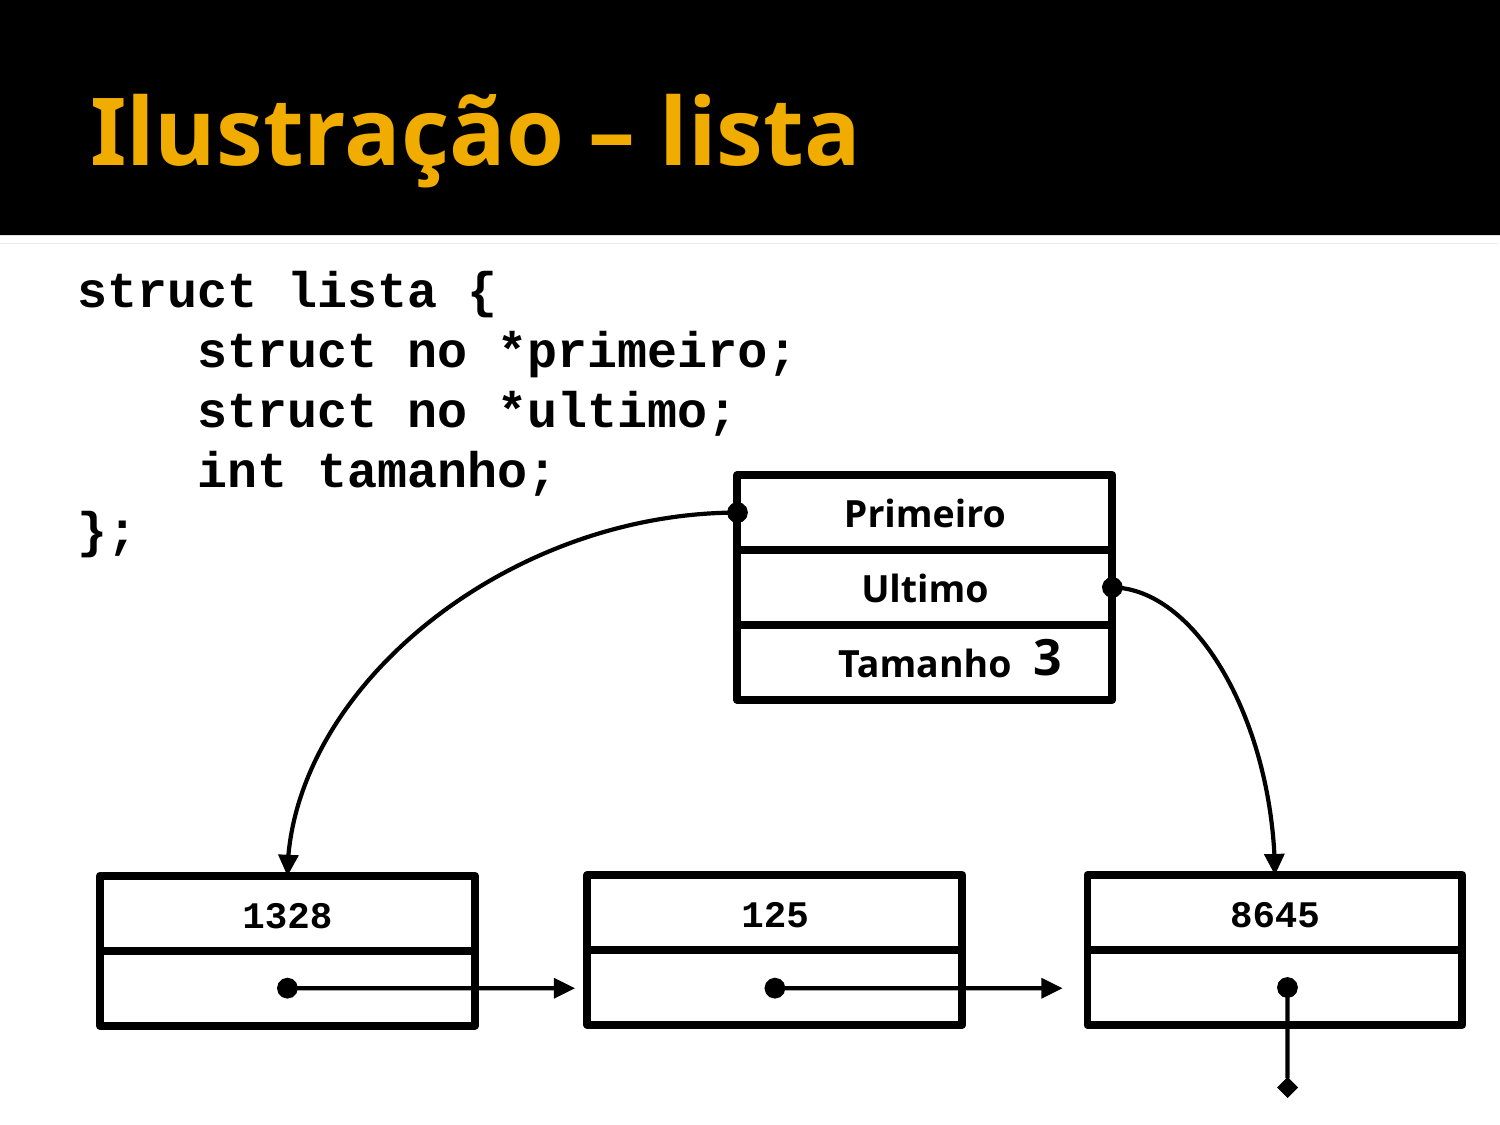

# Ilustração – lista
struct lista {
 struct no *primeiro;
 struct no *ultimo;
 int tamanho;
};
Primeiro
Ultimo
3
Tamanho
125
8645
1328